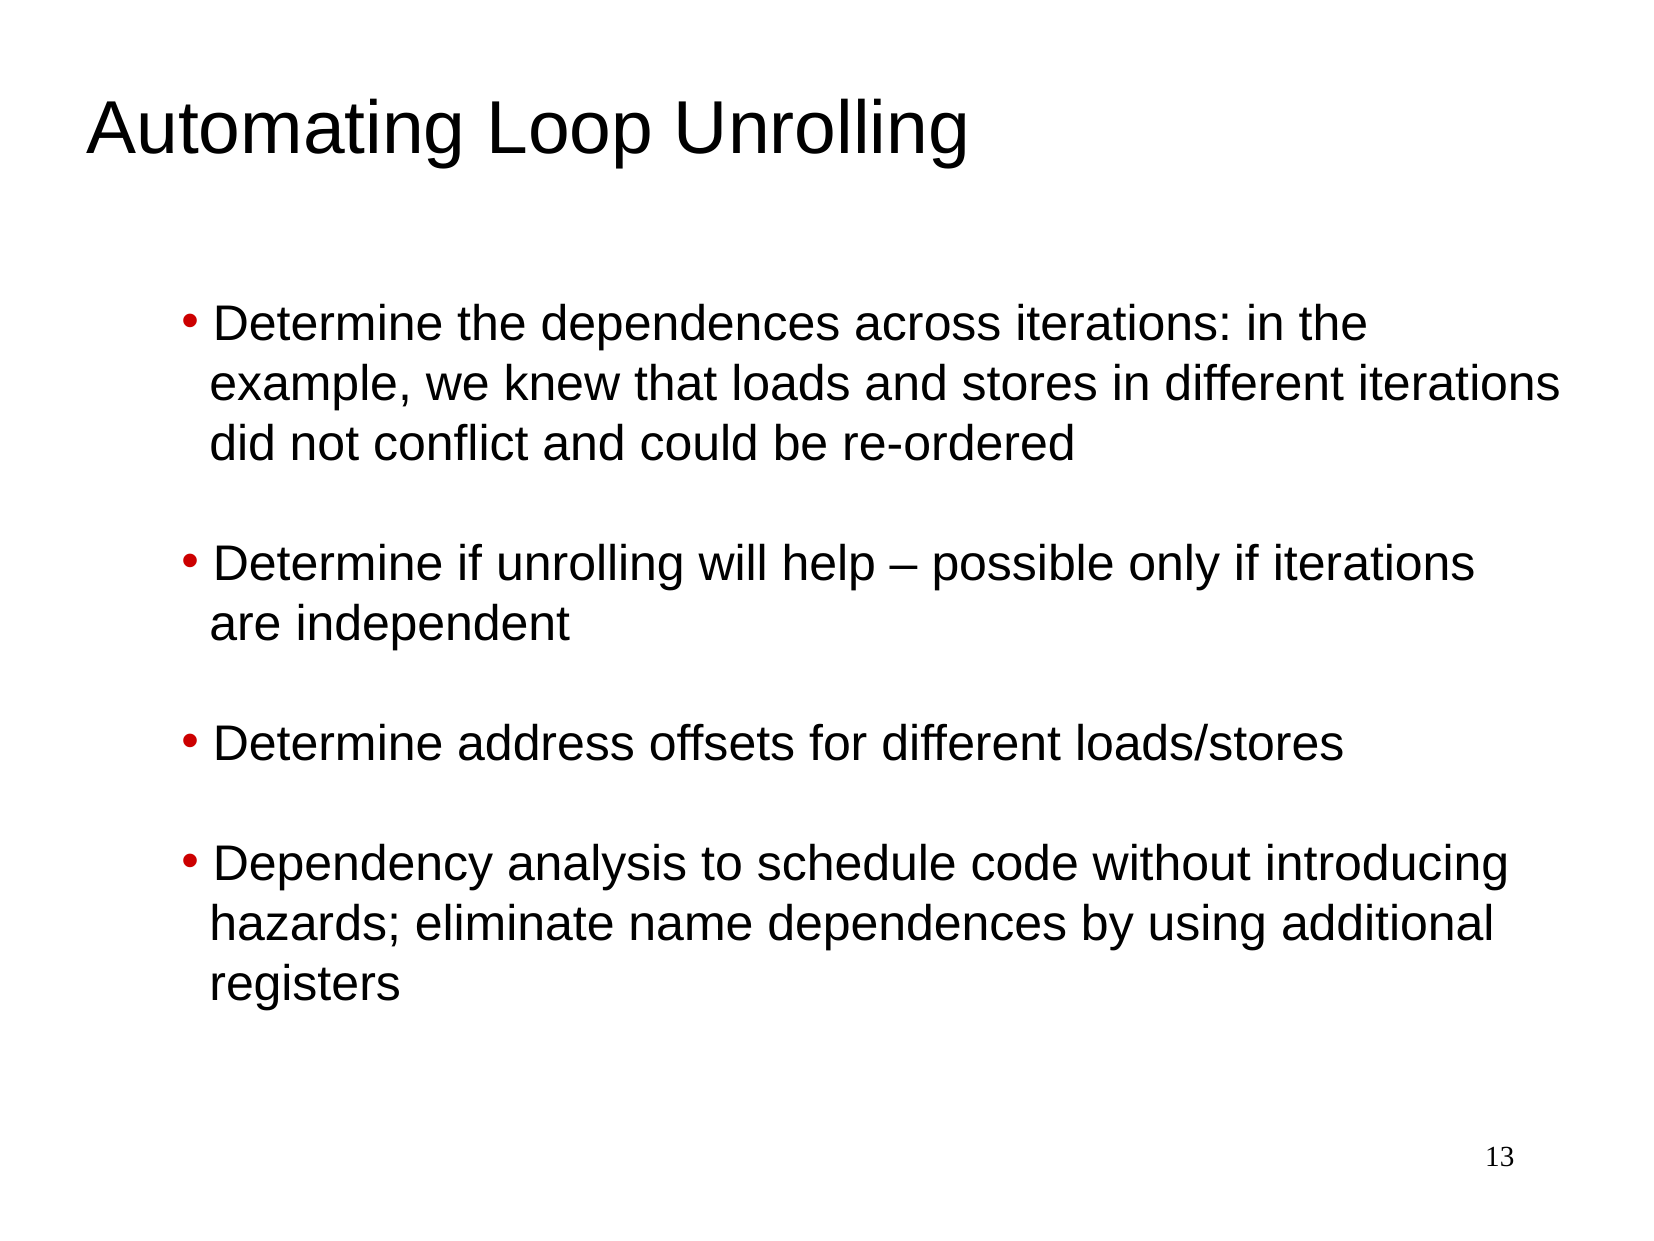

Automating Loop Unrolling
 Determine the dependences across iterations: in the
 example, we knew that loads and stores in different iterations
 did not conflict and could be re-ordered
 Determine if unrolling will help – possible only if iterations
 are independent
 Determine address offsets for different loads/stores
 Dependency analysis to schedule code without introducing
 hazards; eliminate name dependences by using additional
 registers